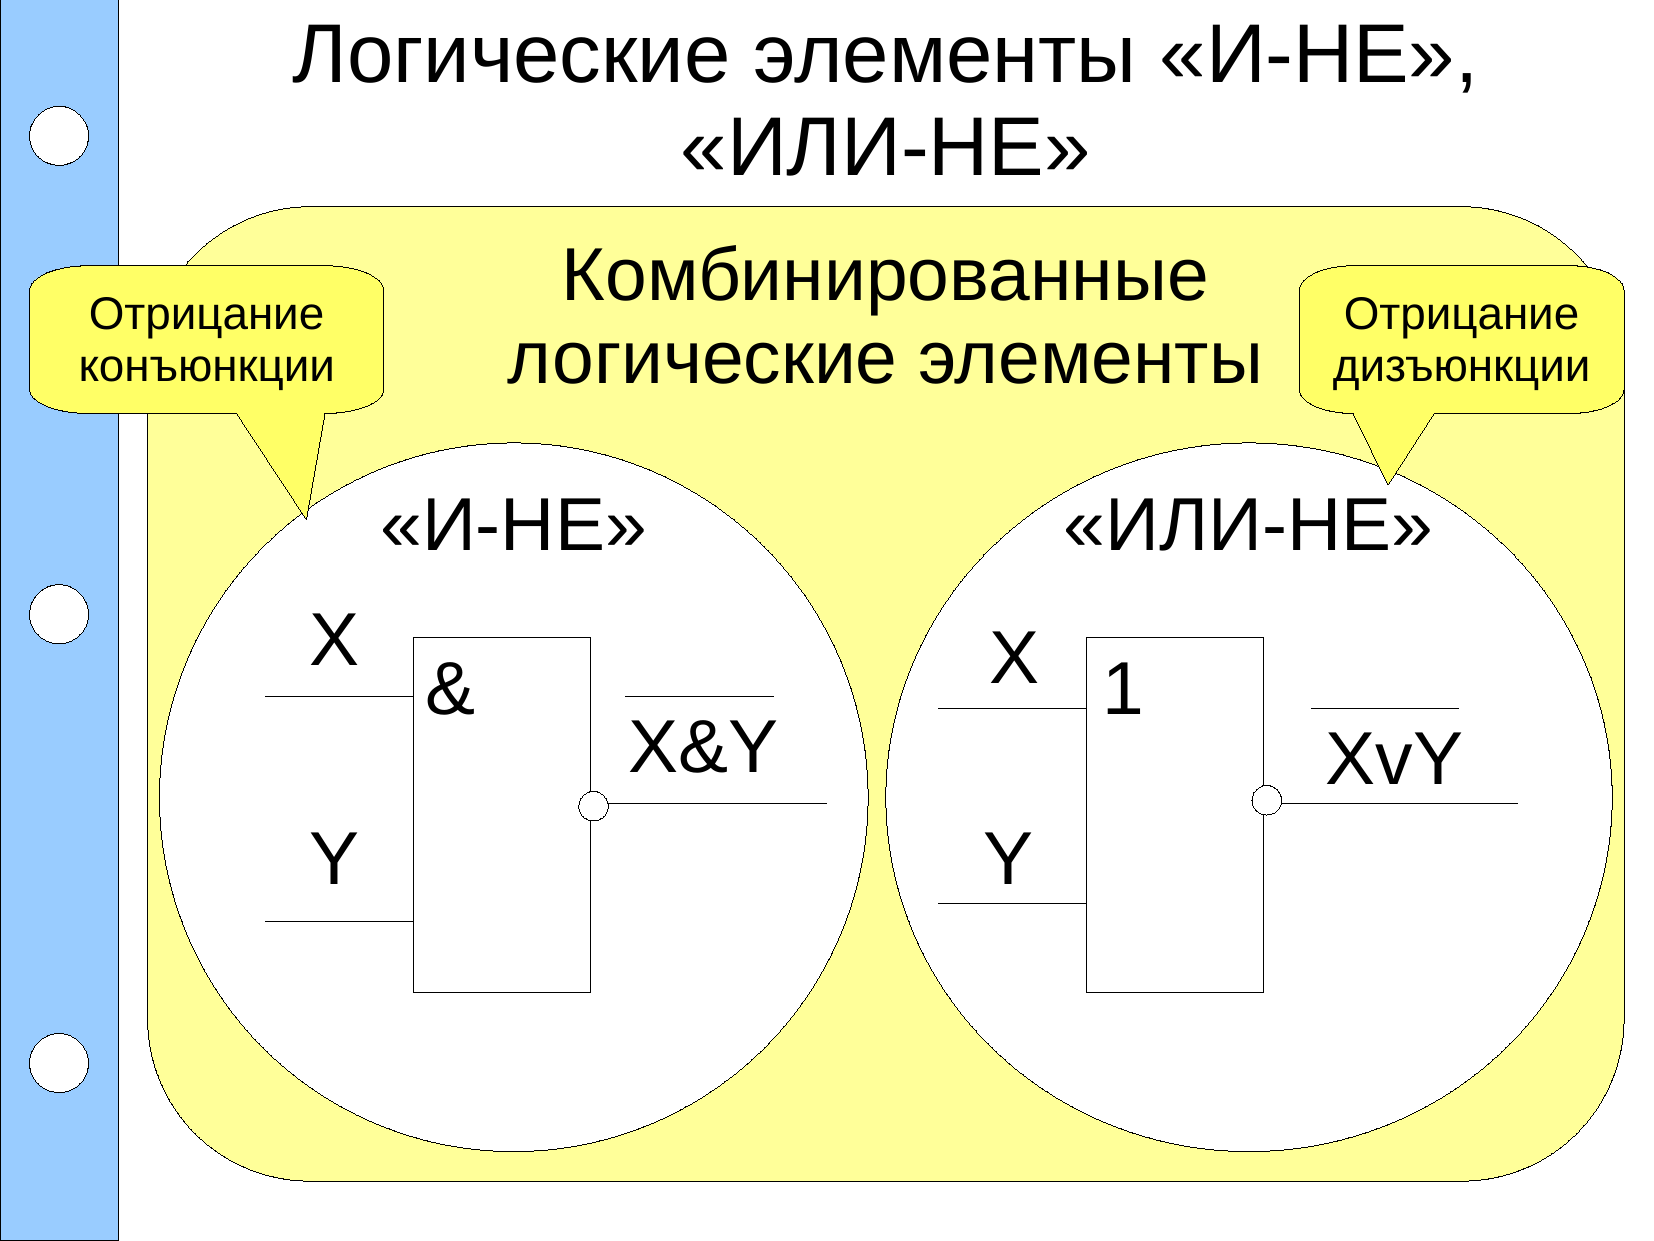

Логические элементы «И-НЕ», «ИЛИ-НЕ»
Комбинированные
логические элементы
Отрицание
конъюнкции
Отрицание
дизъюнкции
«И-НЕ»
«ИЛИ-НЕ»
Х
Х
&
1
Х&Y
ХvY
Y
Y